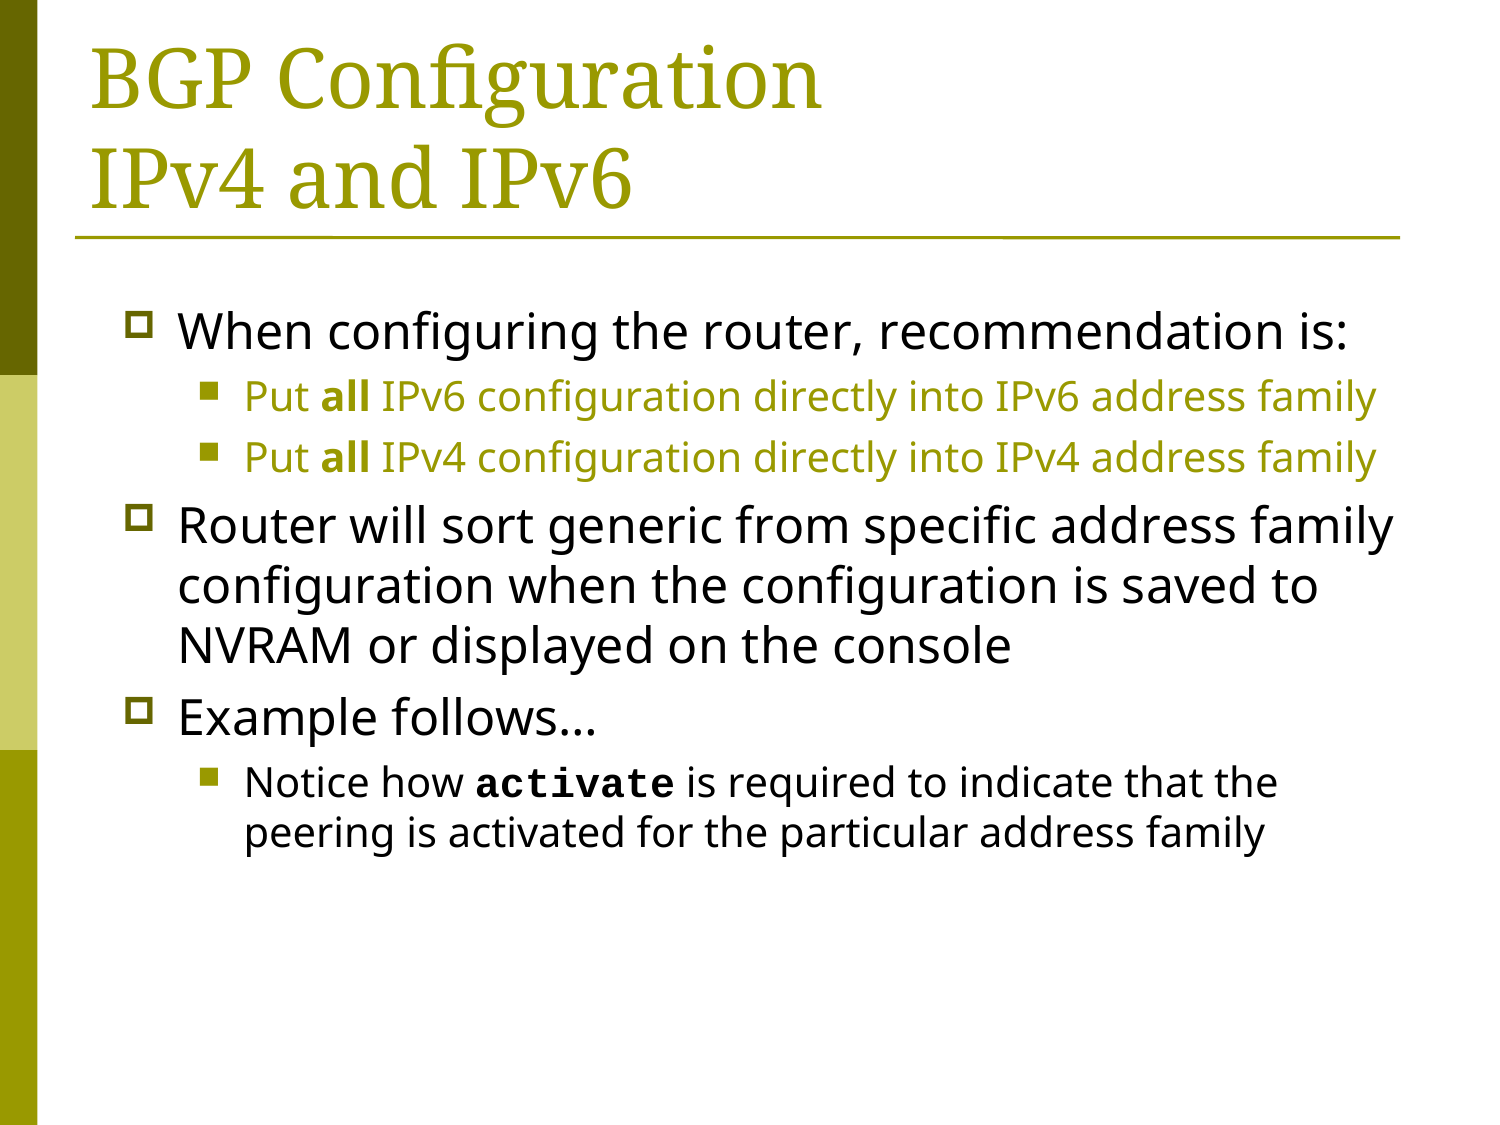

# BGP Configuration IPv4 and IPv6
When configuring the router, recommendation is:
Put all IPv6 configuration directly into IPv6 address family
Put all IPv4 configuration directly into IPv4 address family
Router will sort generic from specific address family configuration when the configuration is saved to NVRAM or displayed on the console
Example follows…
Notice how activate is required to indicate that the peering is activated for the particular address family